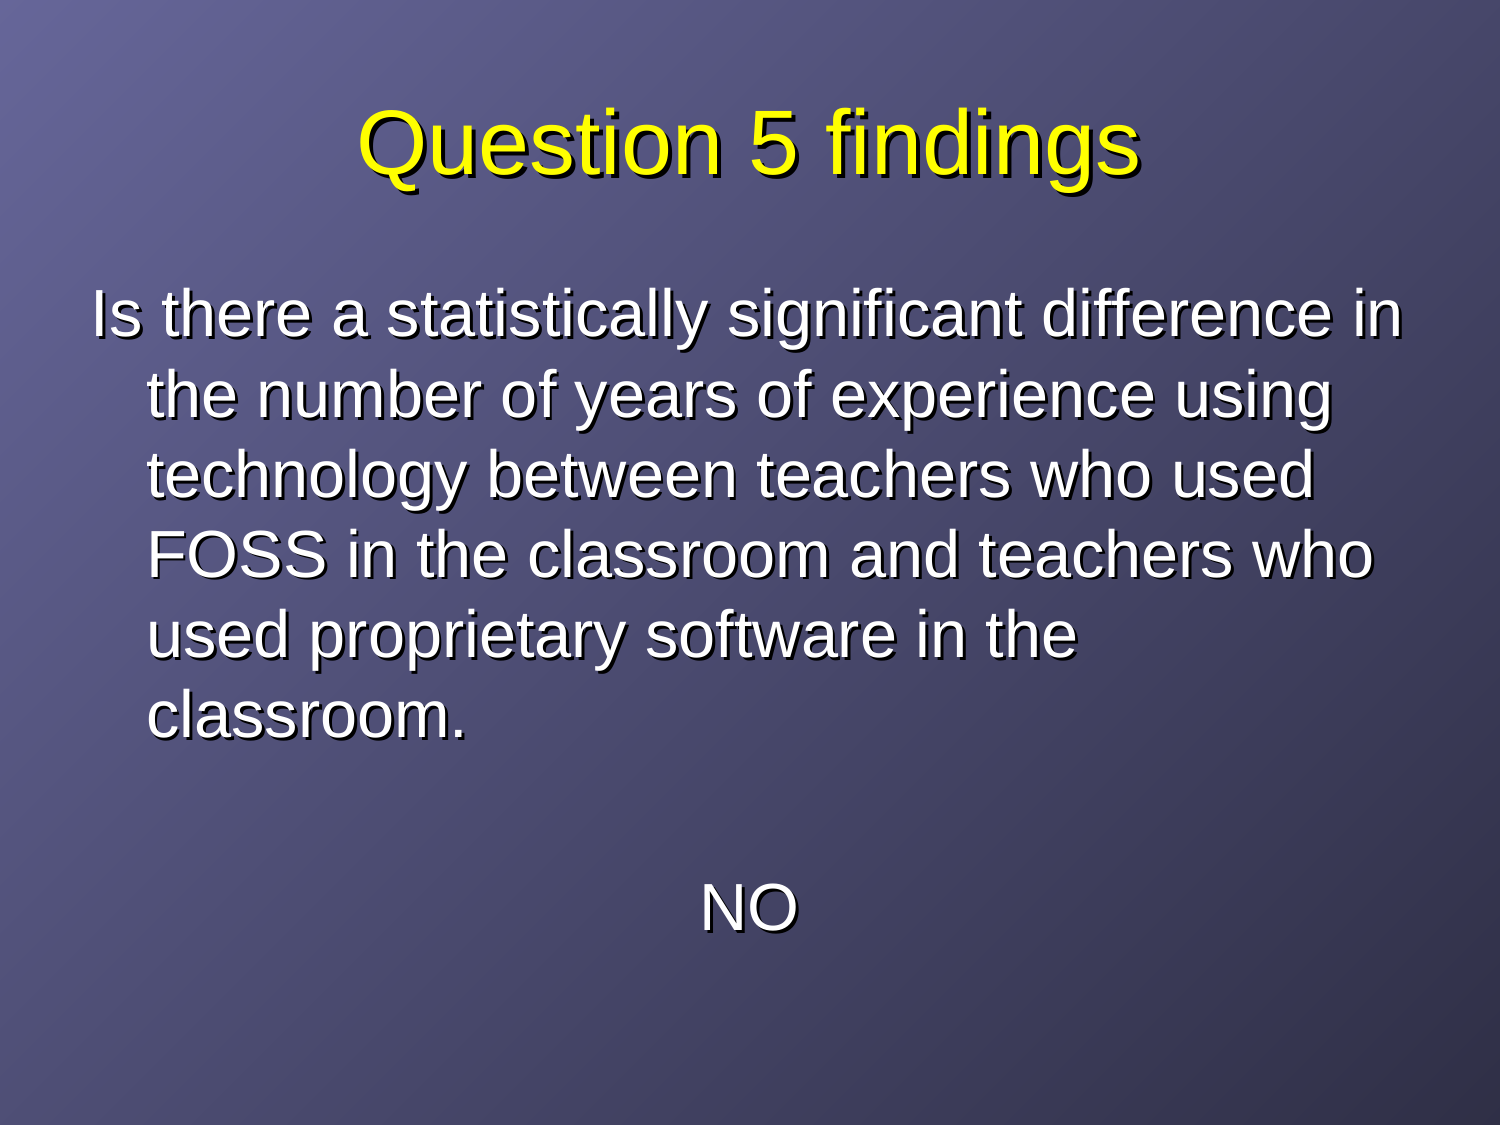

# Question 5 findings
Is there a statistically significant difference in the number of years of experience using technology between teachers who used FOSS in the classroom and teachers who used proprietary software in the classroom.
NO